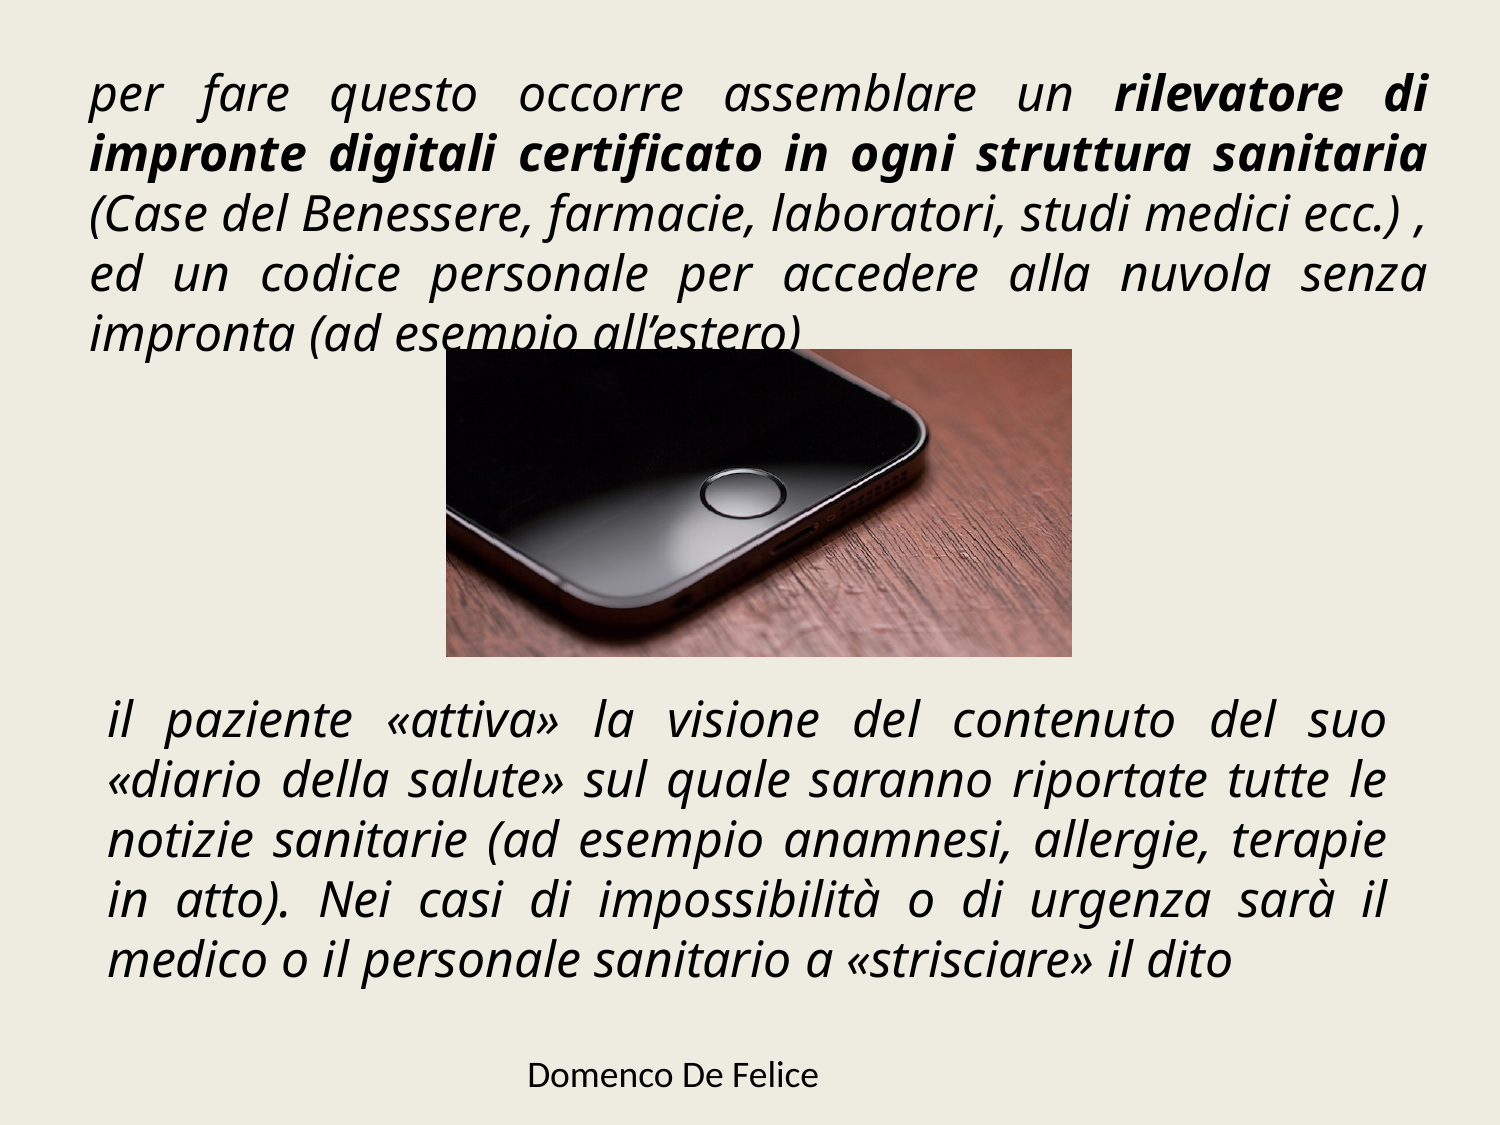

per fare questo occorre assemblare un rilevatore di impronte digitali certificato in ogni struttura sanitaria (Case del Benessere, farmacie, laboratori, studi medici ecc.) , ed un codice personale per accedere alla nuvola senza impronta (ad esempio all’estero)
il paziente «attiva» la visione del contenuto del suo «diario della salute» sul quale saranno riportate tutte le notizie sanitarie (ad esempio anamnesi, allergie, terapie in atto). Nei casi di impossibilità o di urgenza sarà il medico o il personale sanitario a «strisciare» il dito
Domenco De Felice